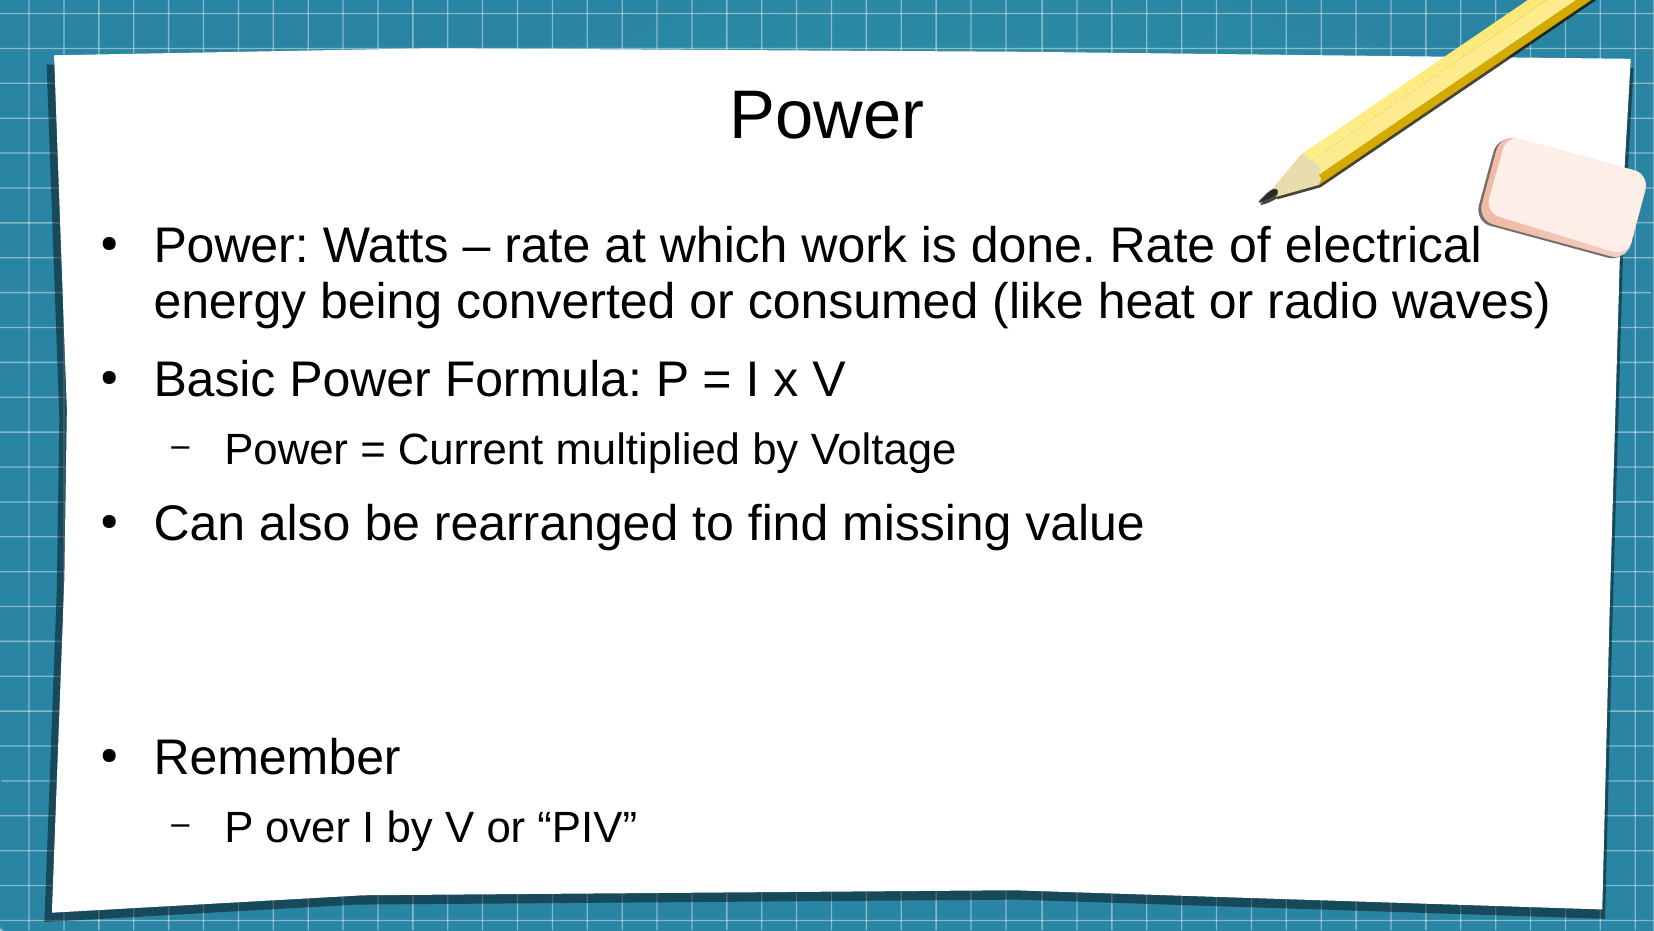

# Power
Power: Watts – rate at which work is done. Rate of electrical energy being converted or consumed (like heat or radio waves)
Basic Power Formula: P = I x V
Power = Current multiplied by Voltage
Can also be rearranged to find missing value
Remember
P over I by V or “PIV”